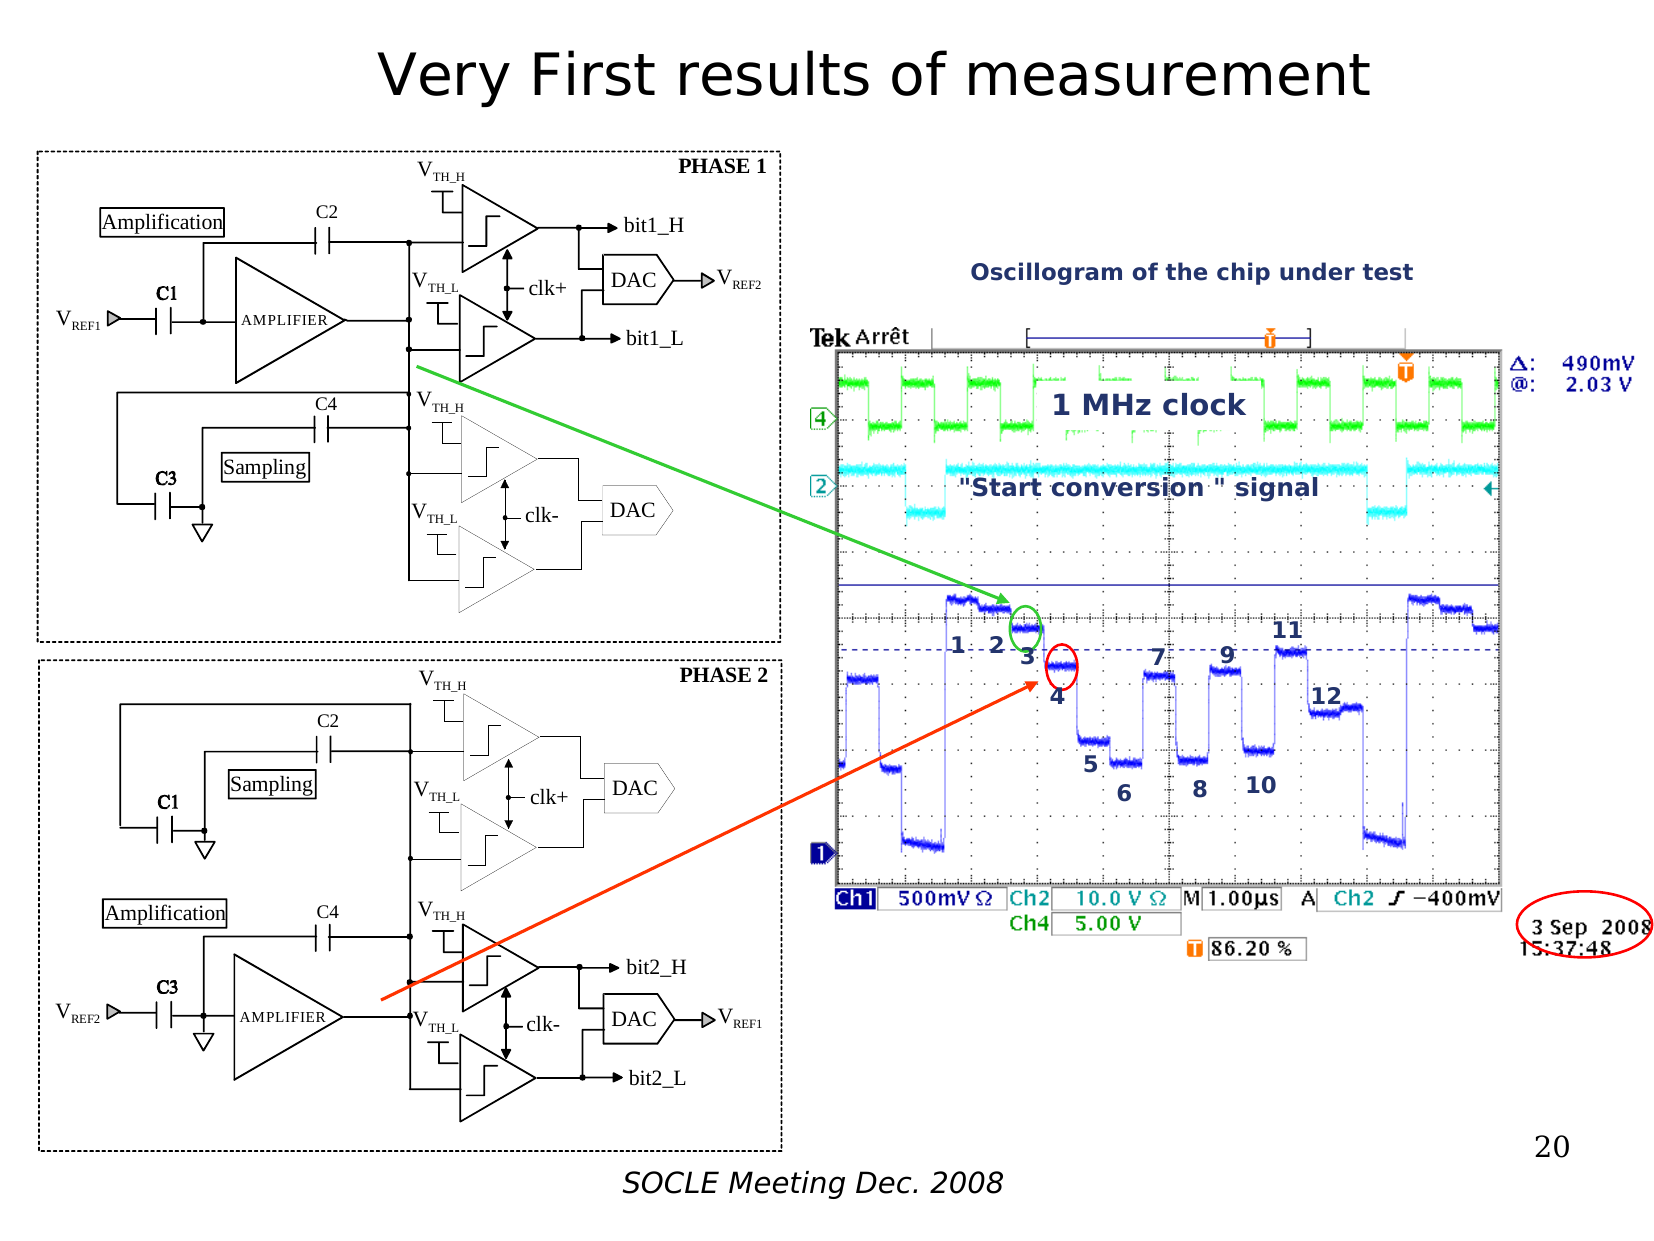

# Very First results of measurement
Oscillogram of the chip under test
1 MHz clock
"Start conversion " signal
11
1
2
9
3
7
4
12
5
10
8
6
20